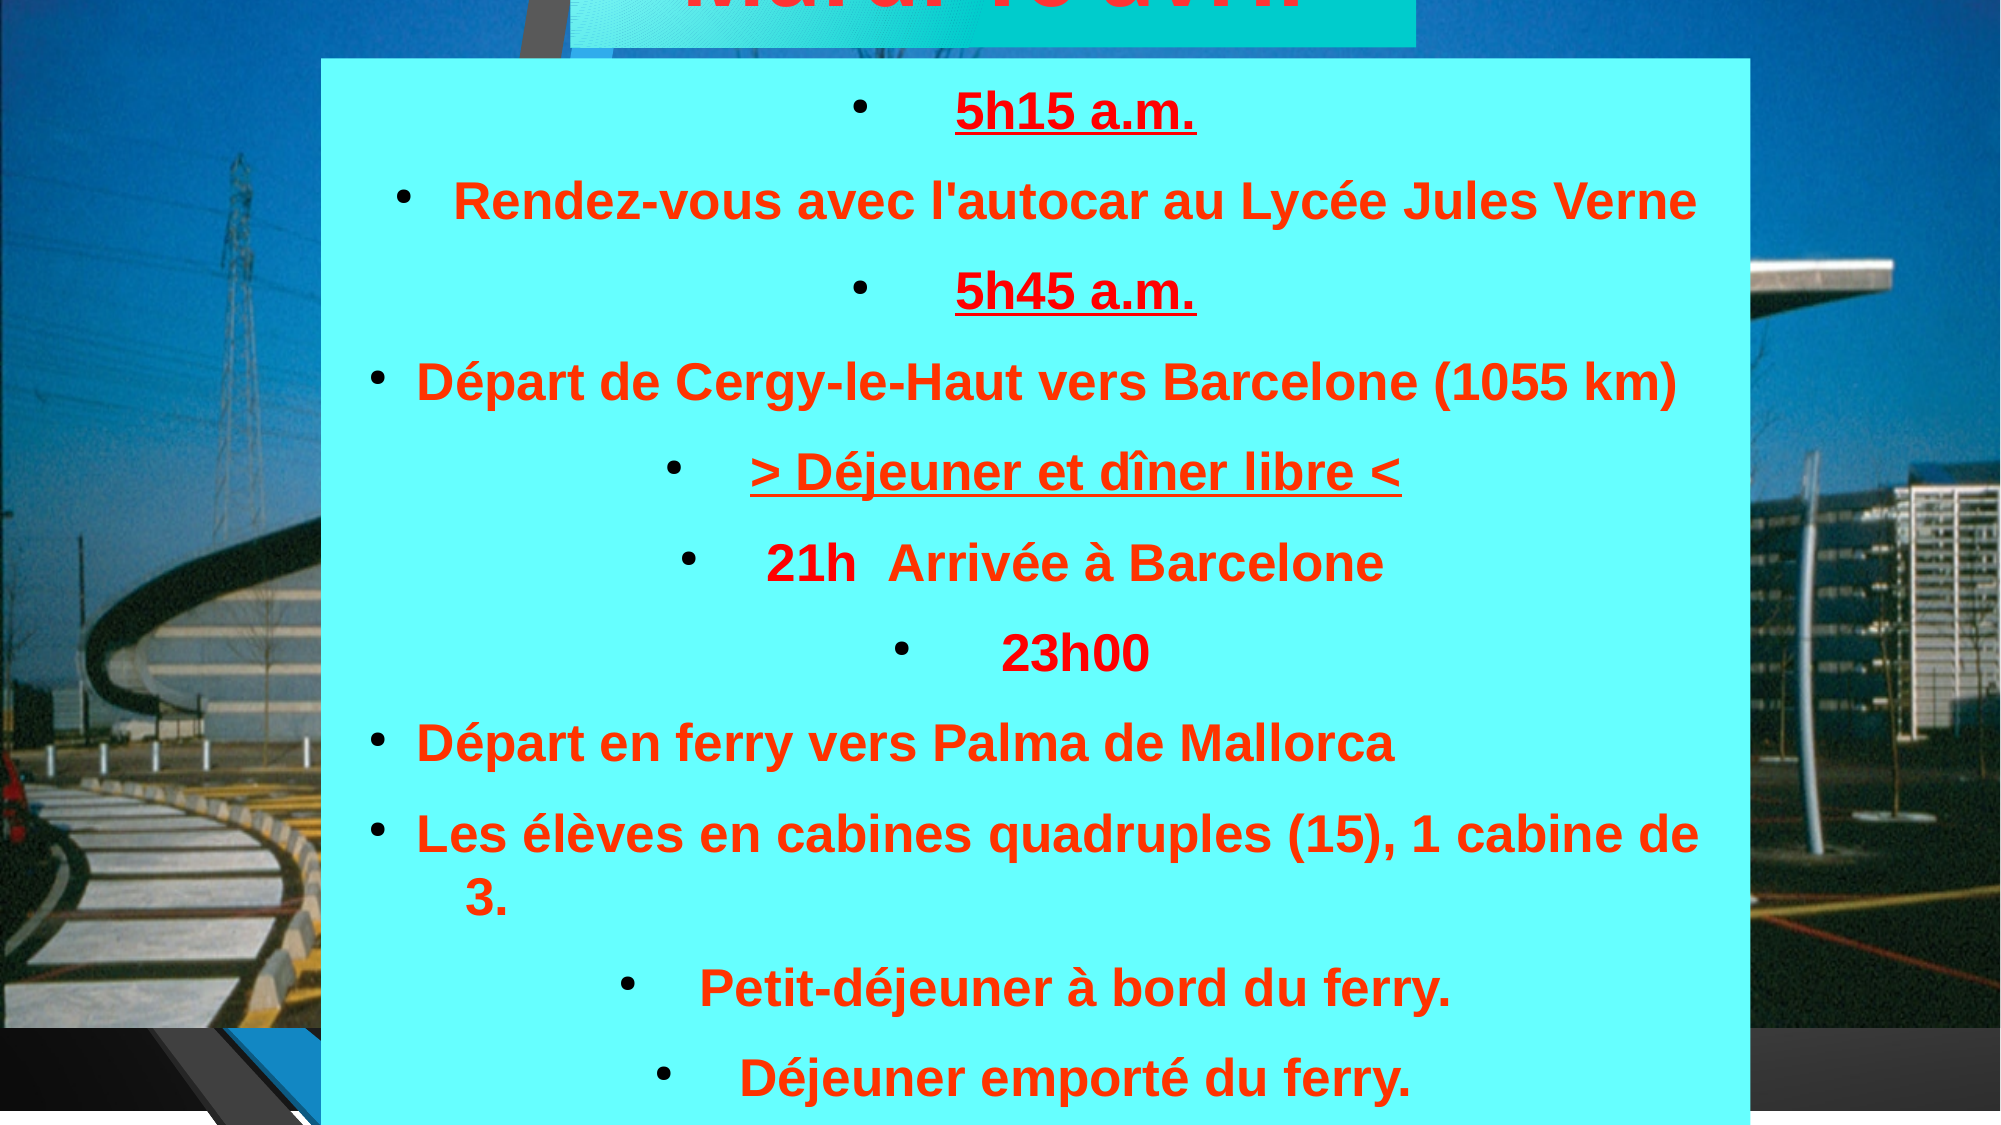

# Mardi 16 avril
5h15 a.m.
Rendez-vous avec l'autocar au Lycée Jules Verne
5h45 a.m.
Départ de Cergy-le-Haut vers Barcelone (1055 km)
> Déjeuner et dîner libre <
21h Arrivée à Barcelone
23h00
Départ en ferry vers Palma de Mallorca
Les élèves en cabines quadruples (15), 1 cabine de 3.
Petit-déjeuner à bord du ferry.
Déjeuner emporté du ferry.